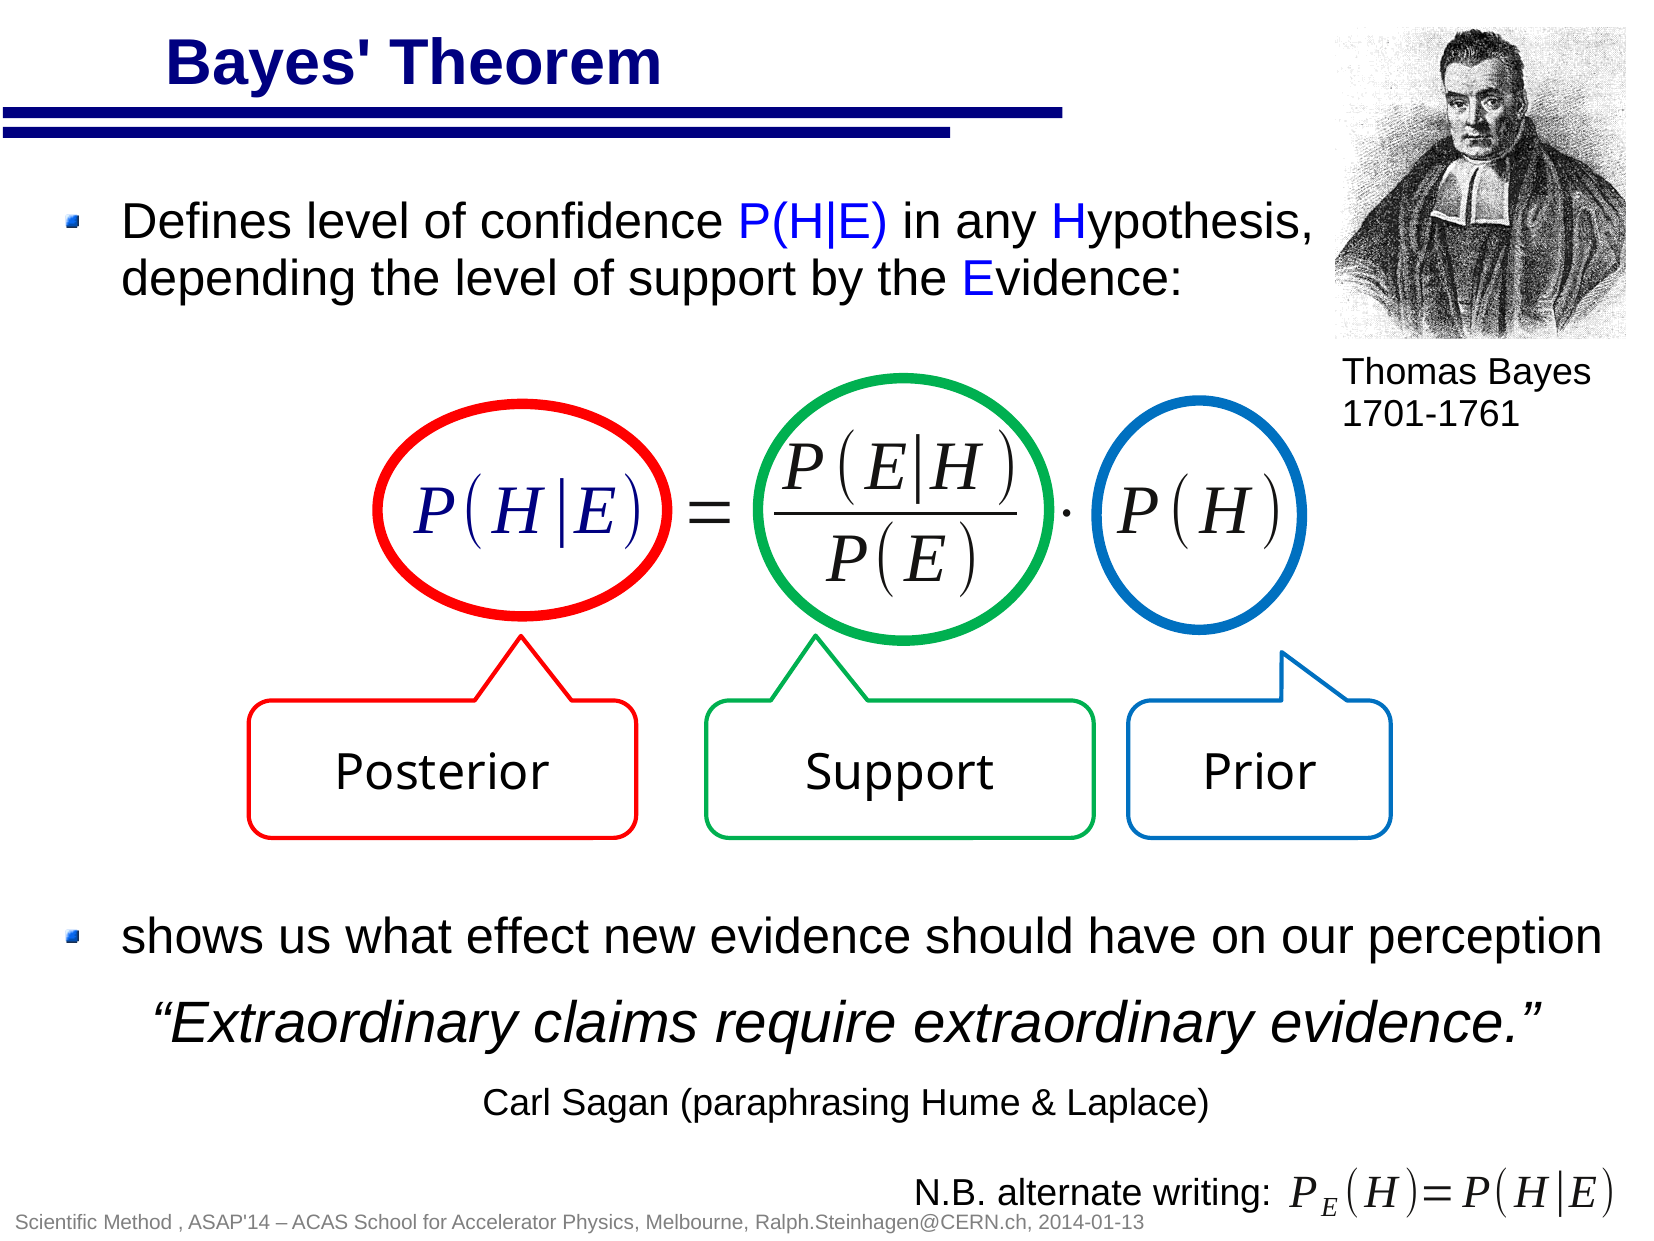

# Bayes' Theorem
Defines level of confidence P(H|E) in any Hypothesis, 	depending the level of support by the Evidence:
shows us what effect new evidence should have on our perception
“Extraordinary claims require extraordinary evidence.”
Carl Sagan (paraphrasing Hume & Laplace)
Thomas Bayes
1701-1761
Posterior
Support
Prior
N.B. alternate writing: